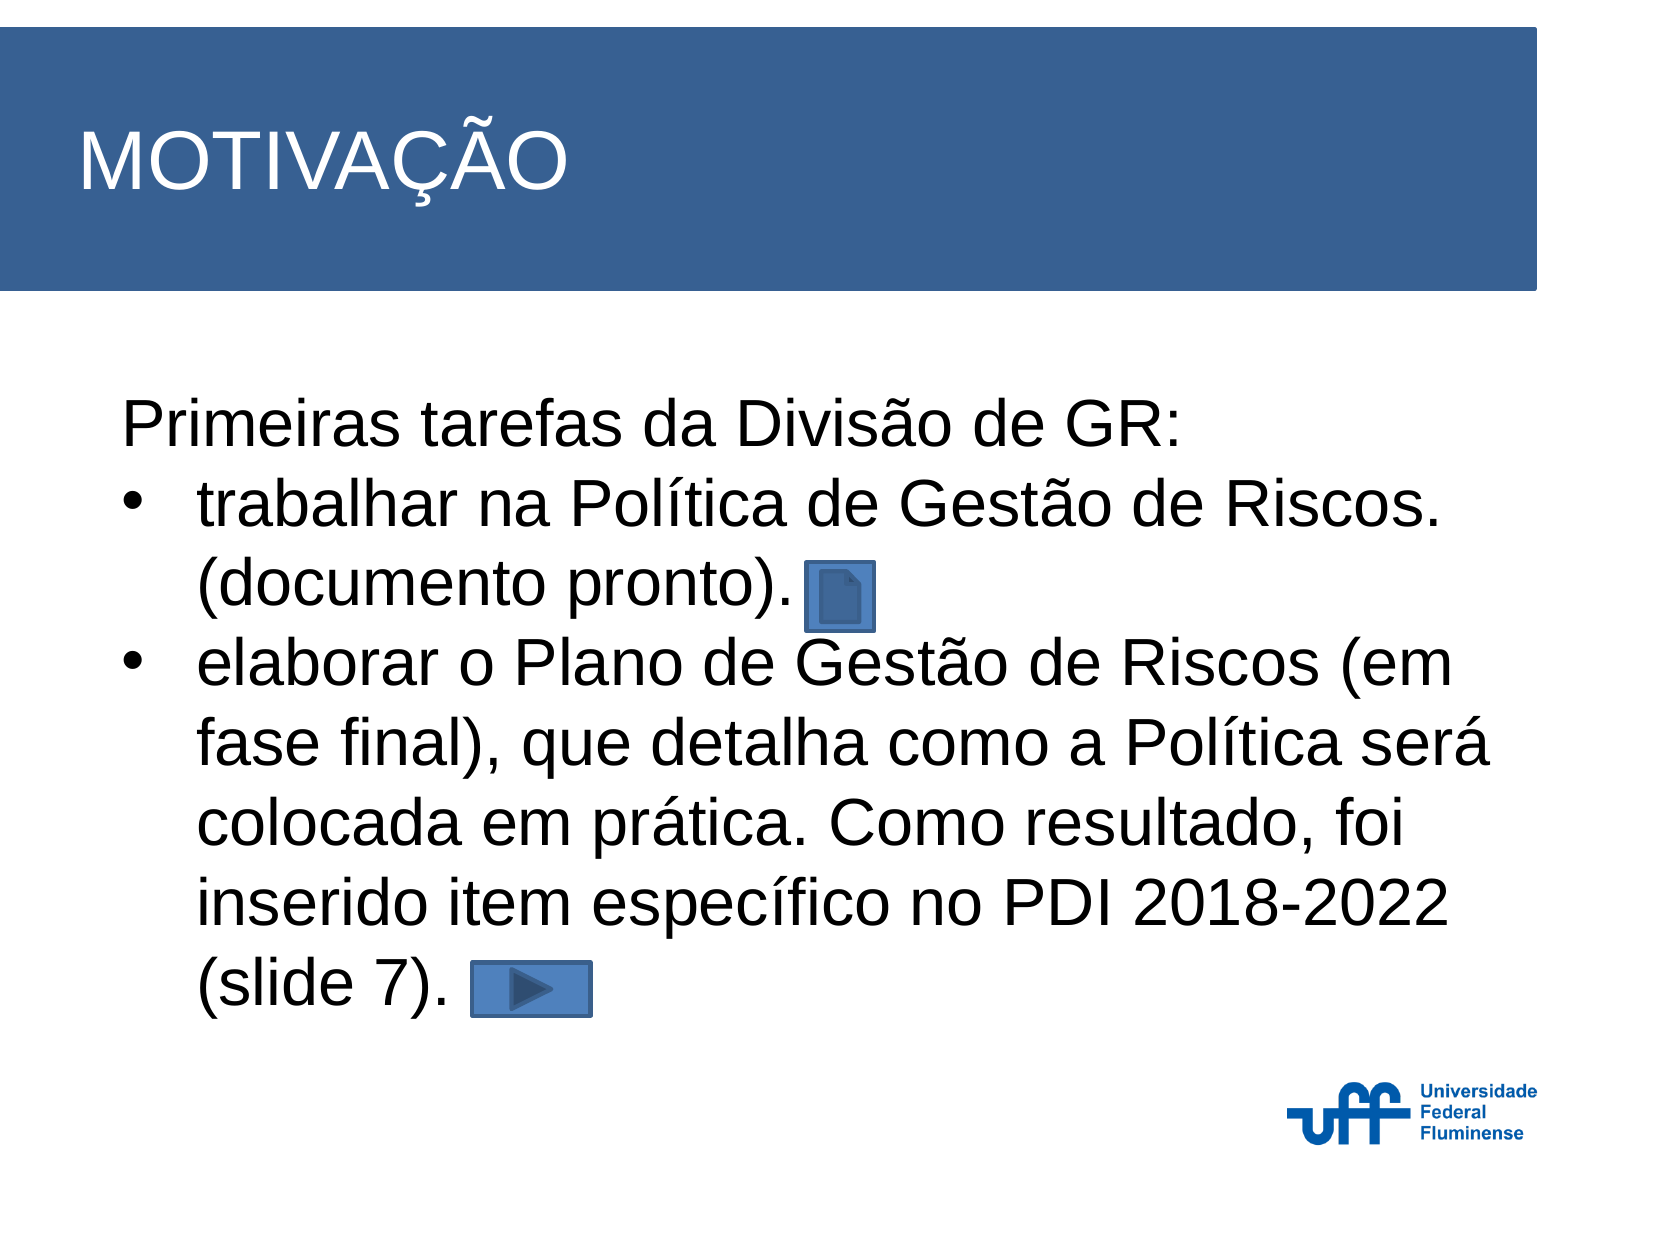

MOTIVAÇÃO
ETAPAS DO PLANO
DE GESTÃO DE RISCOS
Primeiras tarefas da Divisão de GR:
trabalhar na Política de Gestão de Riscos. (documento pronto).
elaborar o Plano de Gestão de Riscos (em fase final), que detalha como a Política será colocada em prática. Como resultado, foi inserido item específico no PDI 2018-2022 (slide 7).